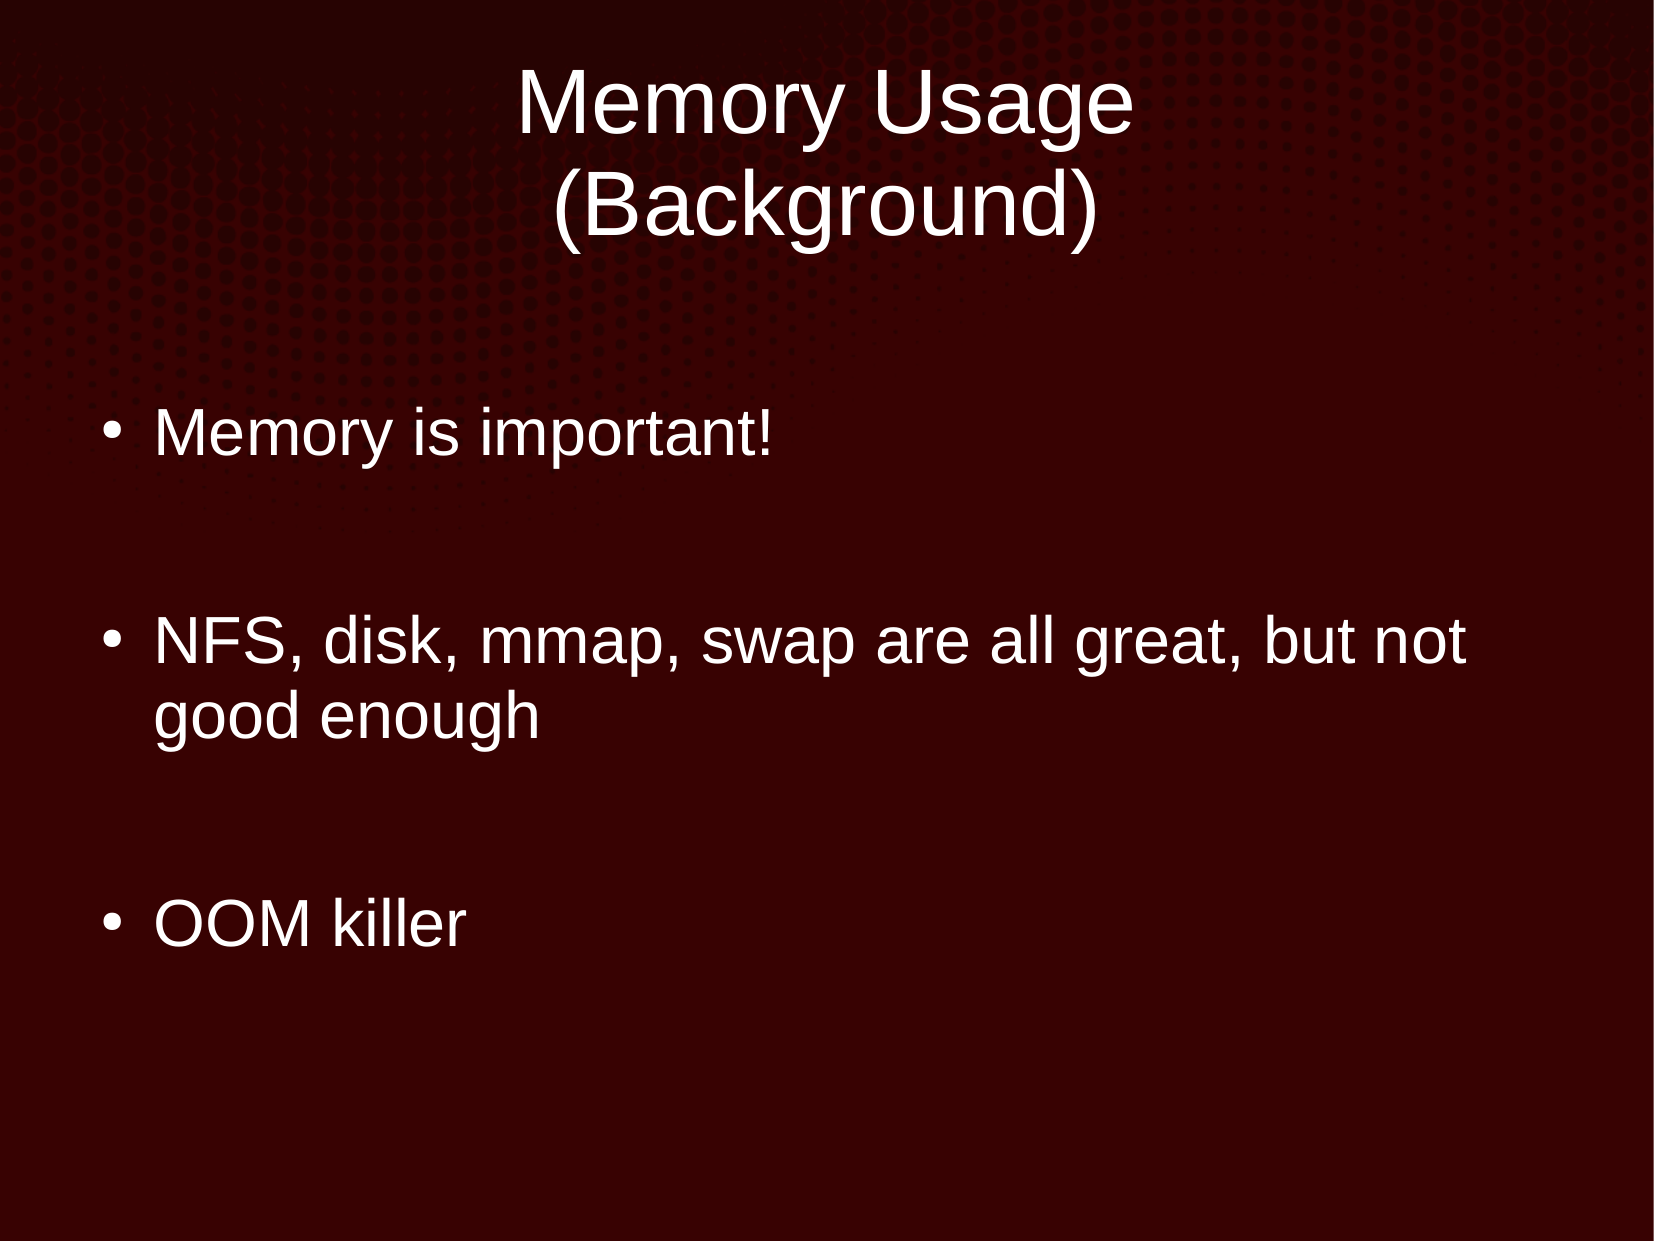

# Memory Usage (Background)
Memory is important!
NFS, disk, mmap, swap are all great, but not good enough
OOM killer